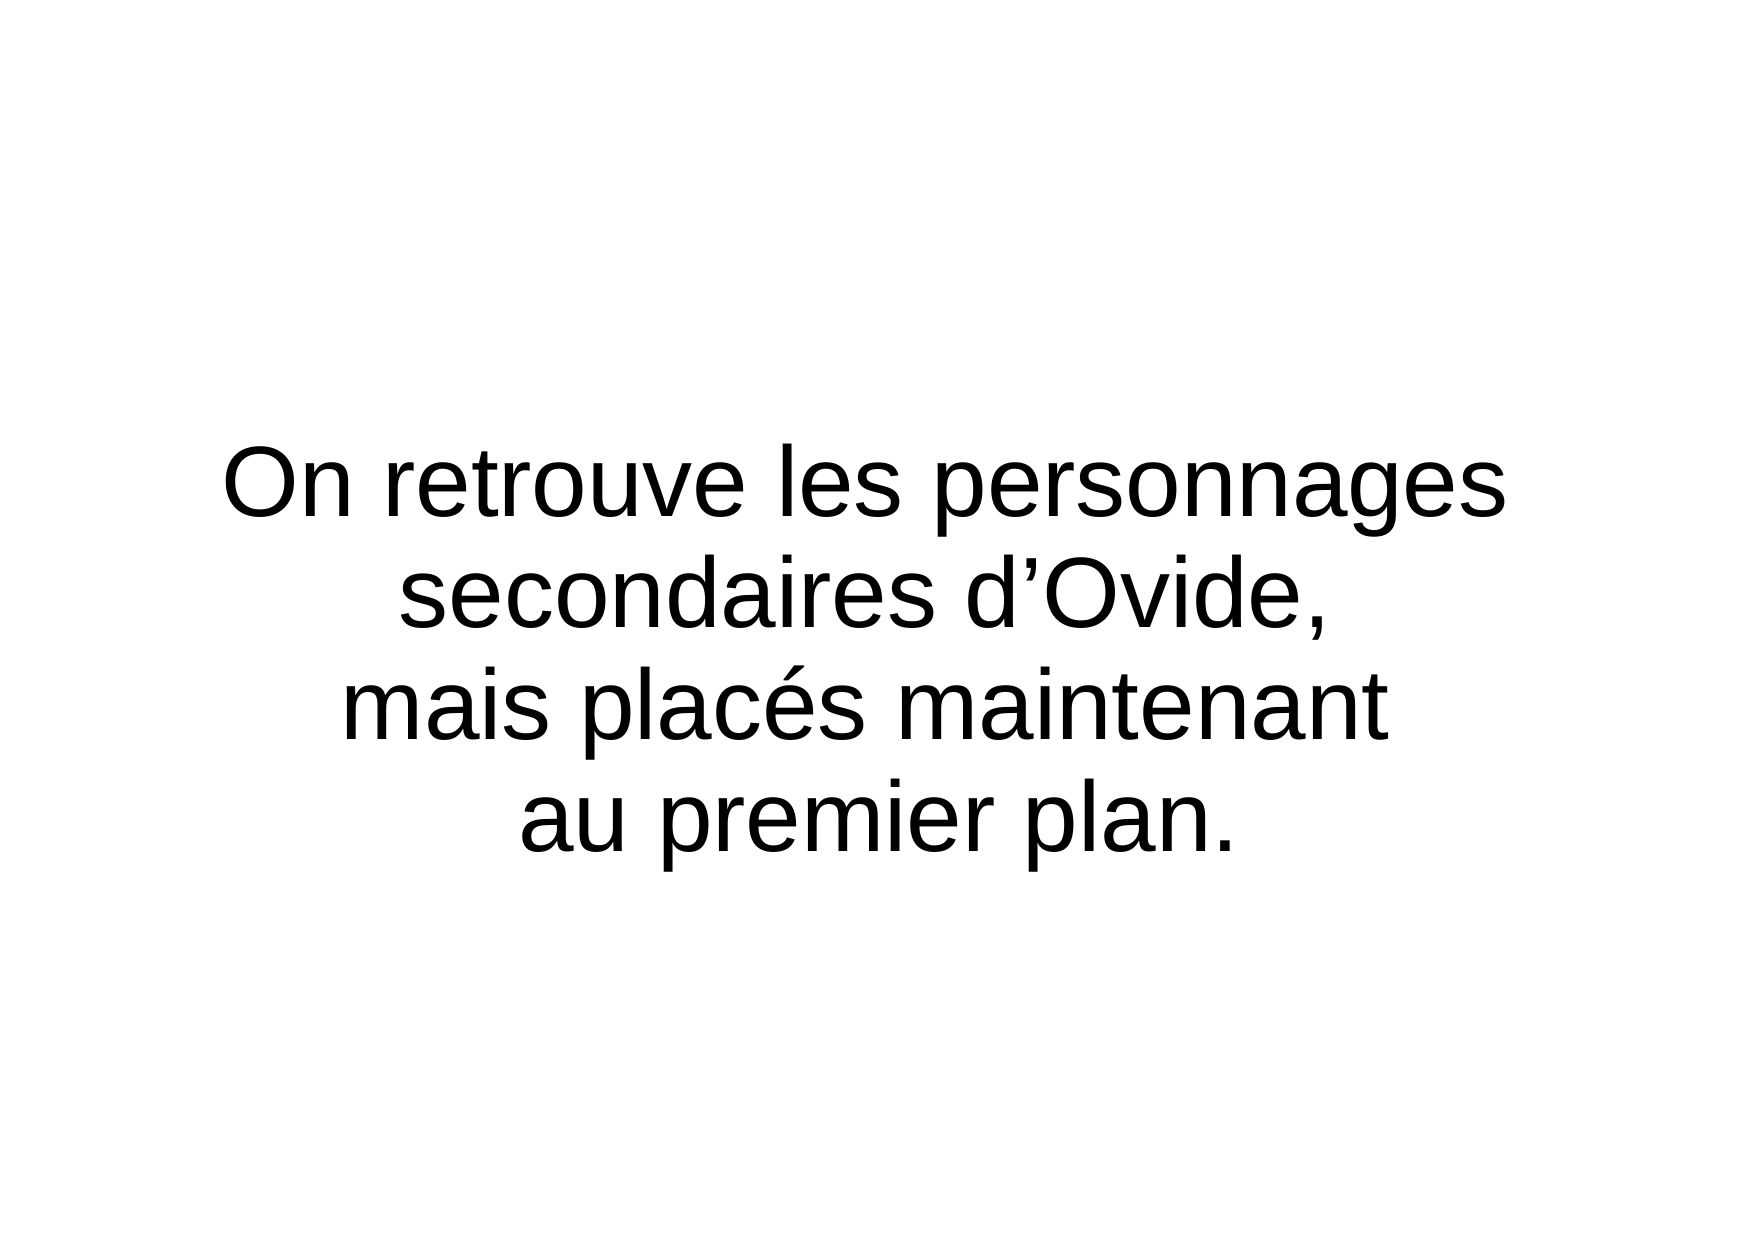

On retrouve les personnages
secondaires d’Ovide,
mais placés maintenant
au premier plan.